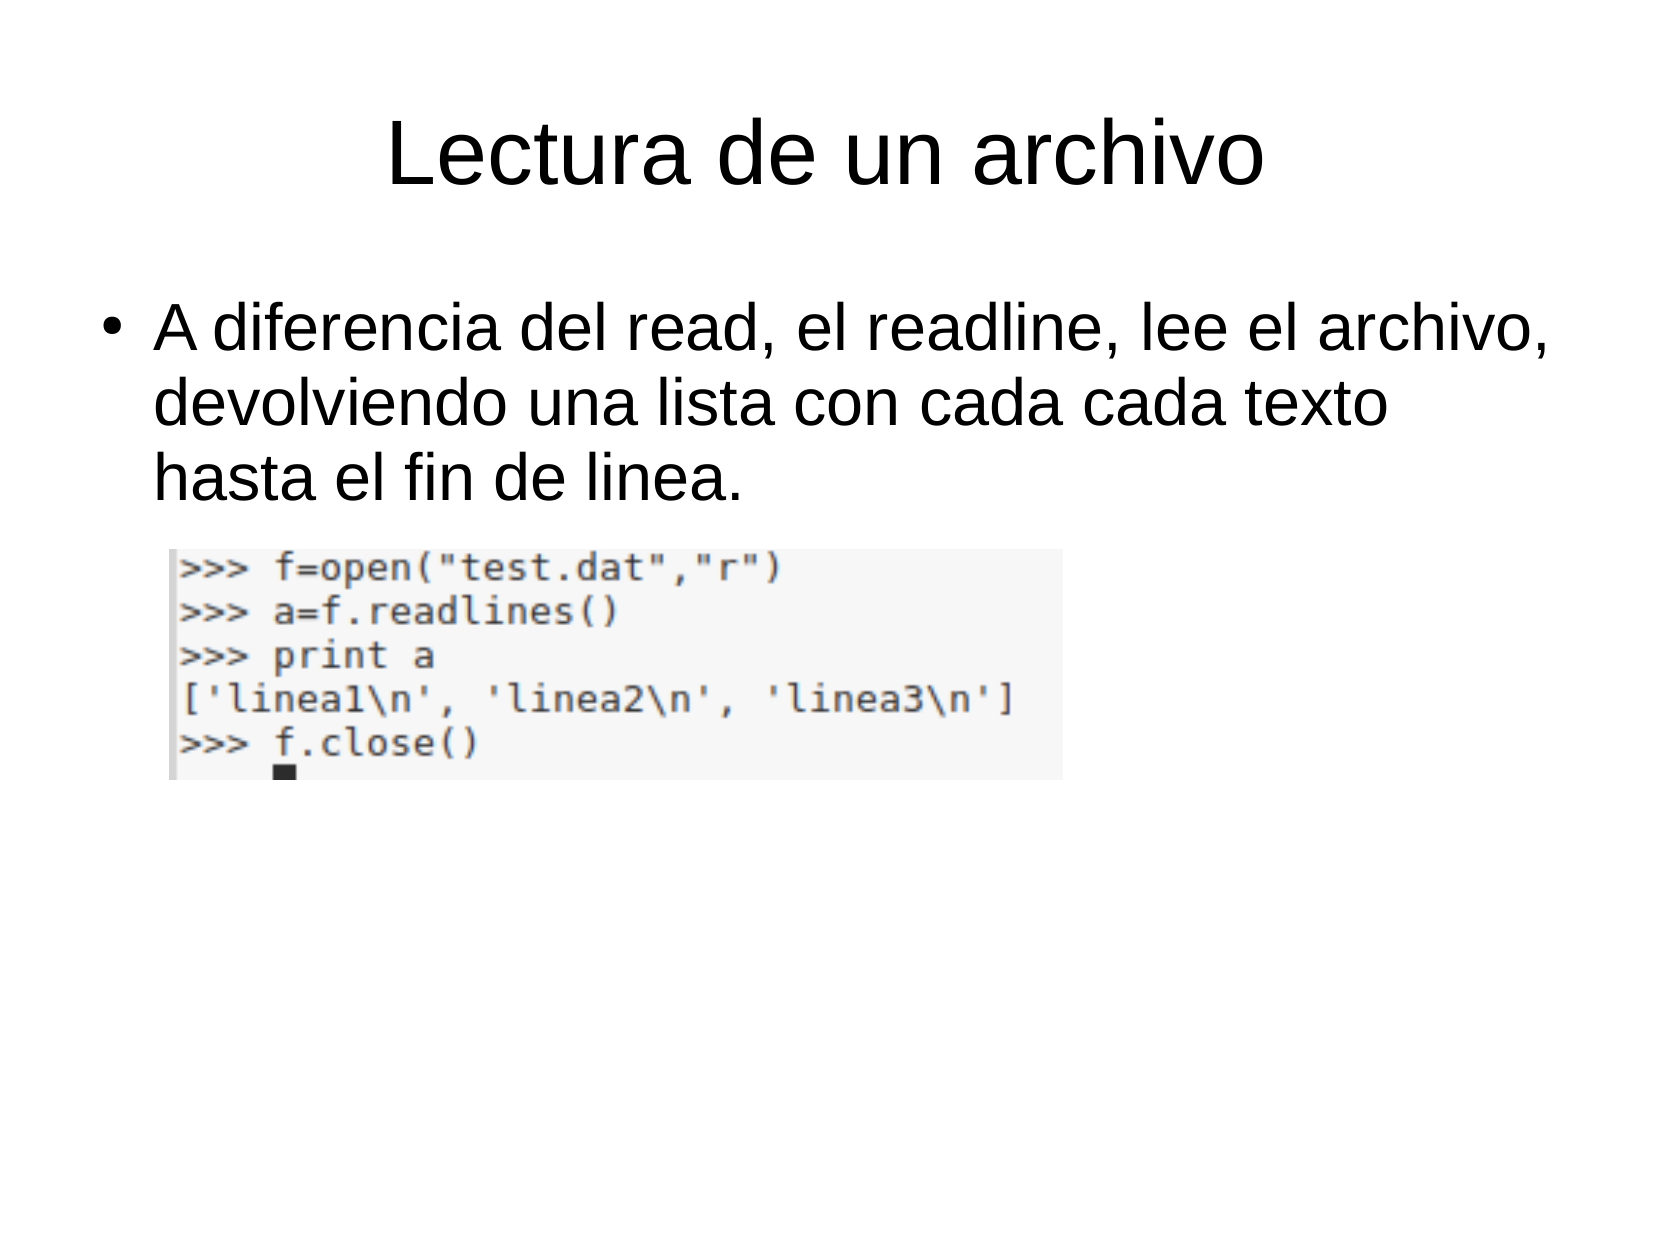

# Lectura de un archivo
A diferencia del read, el readline, lee el archivo, devolviendo una lista con cada cada texto hasta el fin de linea.